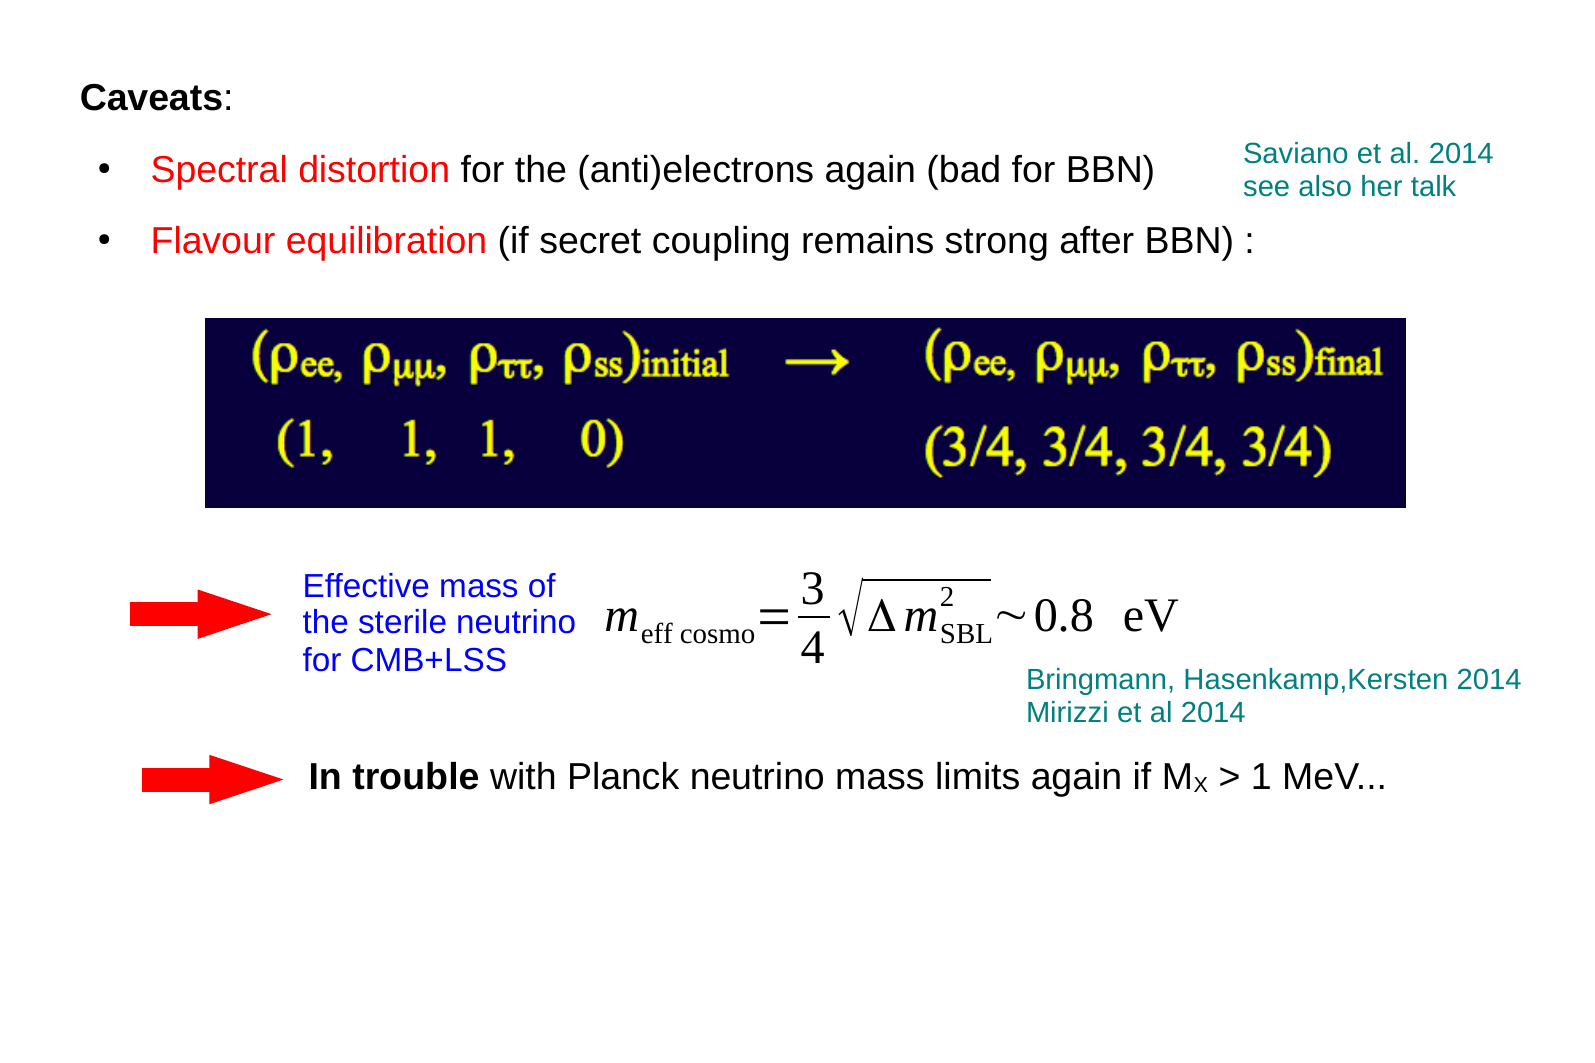

# Caveats:
Spectral distortion for the (anti)electrons again (bad for BBN)
Flavour equilibration (if secret coupling remains strong after BBN) :
Saviano et al. 2014
see also her talk
Effective mass of the sterile neutrino for CMB+LSS
Bringmann, Hasenkamp,Kersten 2014
Mirizzi et al 2014
In trouble with Planck neutrino mass limits again if MX > 1 MeV...